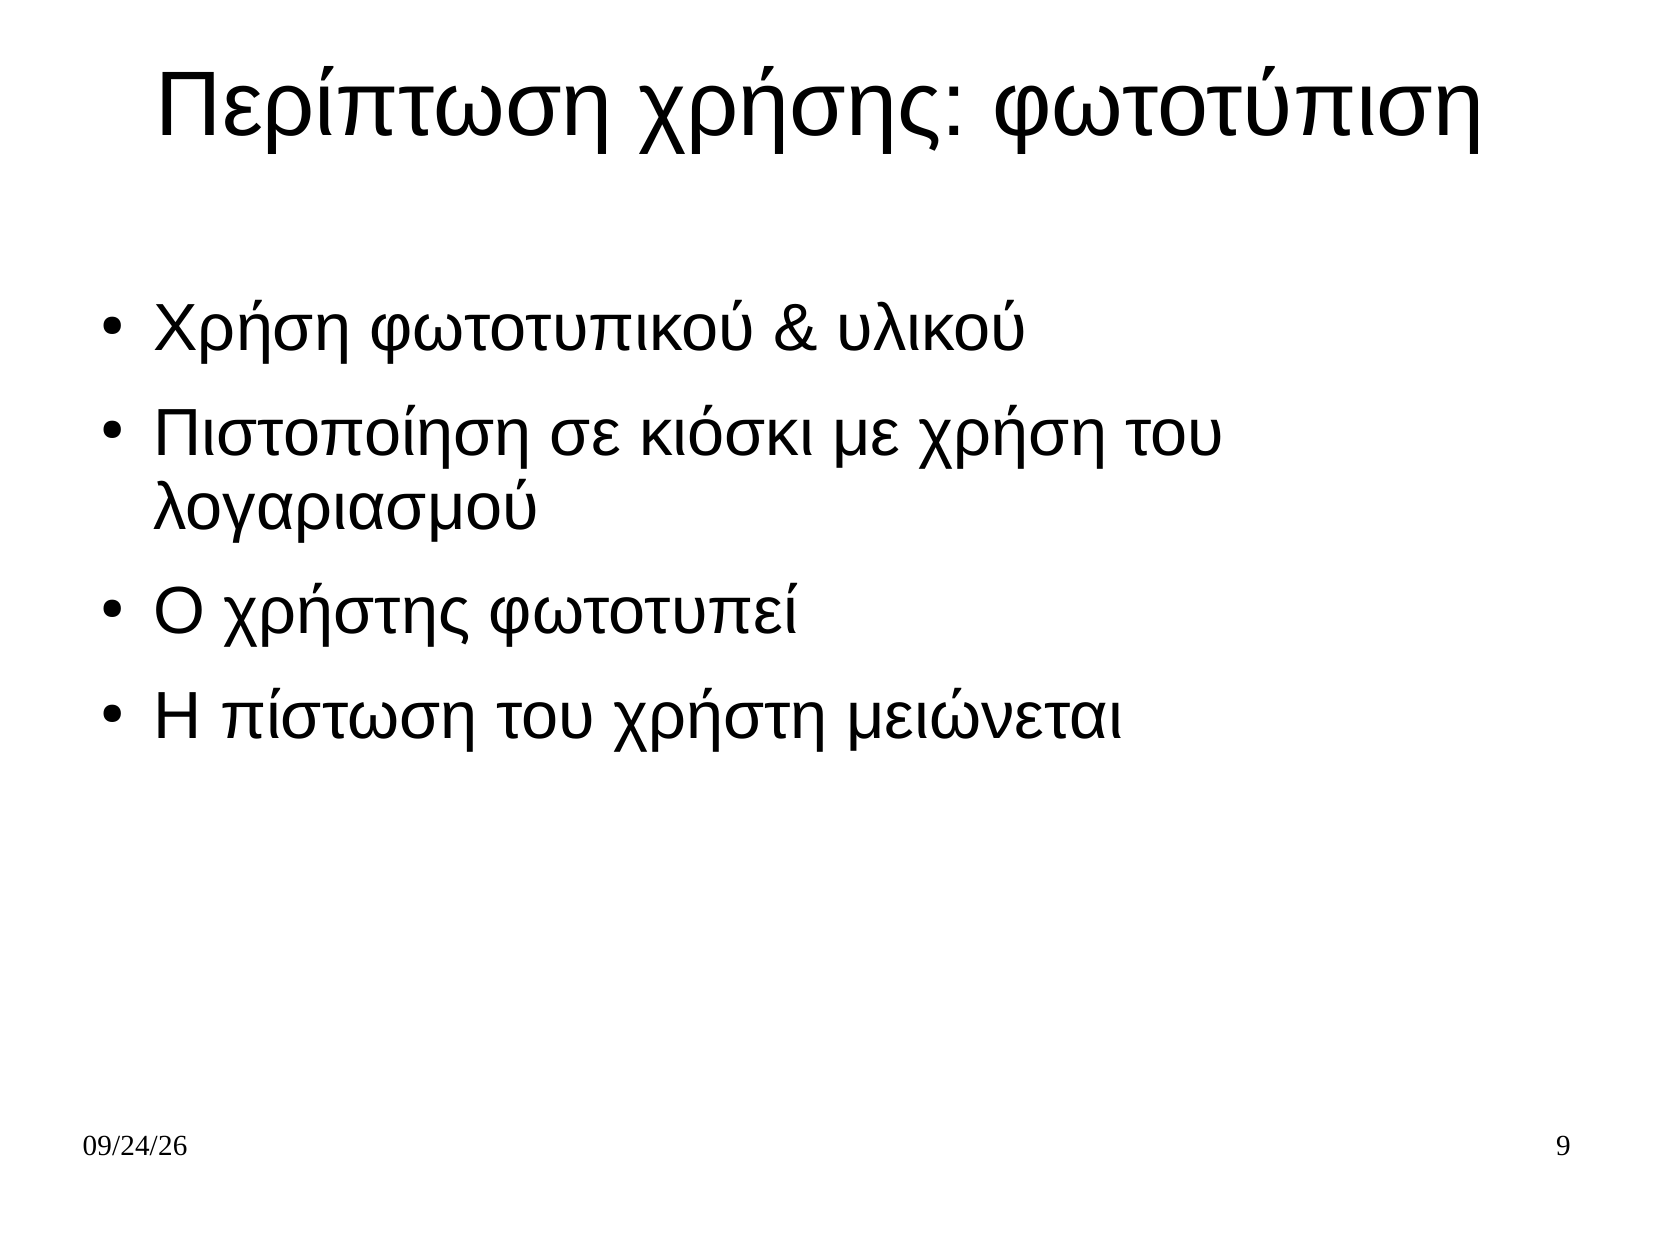

# Περίπτωση χρήσης: φωτοτύπιση
Χρήση φωτοτυπικού & υλικού
Πιστοποίηση σε κιόσκι με χρήση του λογαριασμού
O χρήστης φωτοτυπεί
Η πίστωση του χρήστη μειώνεται
9